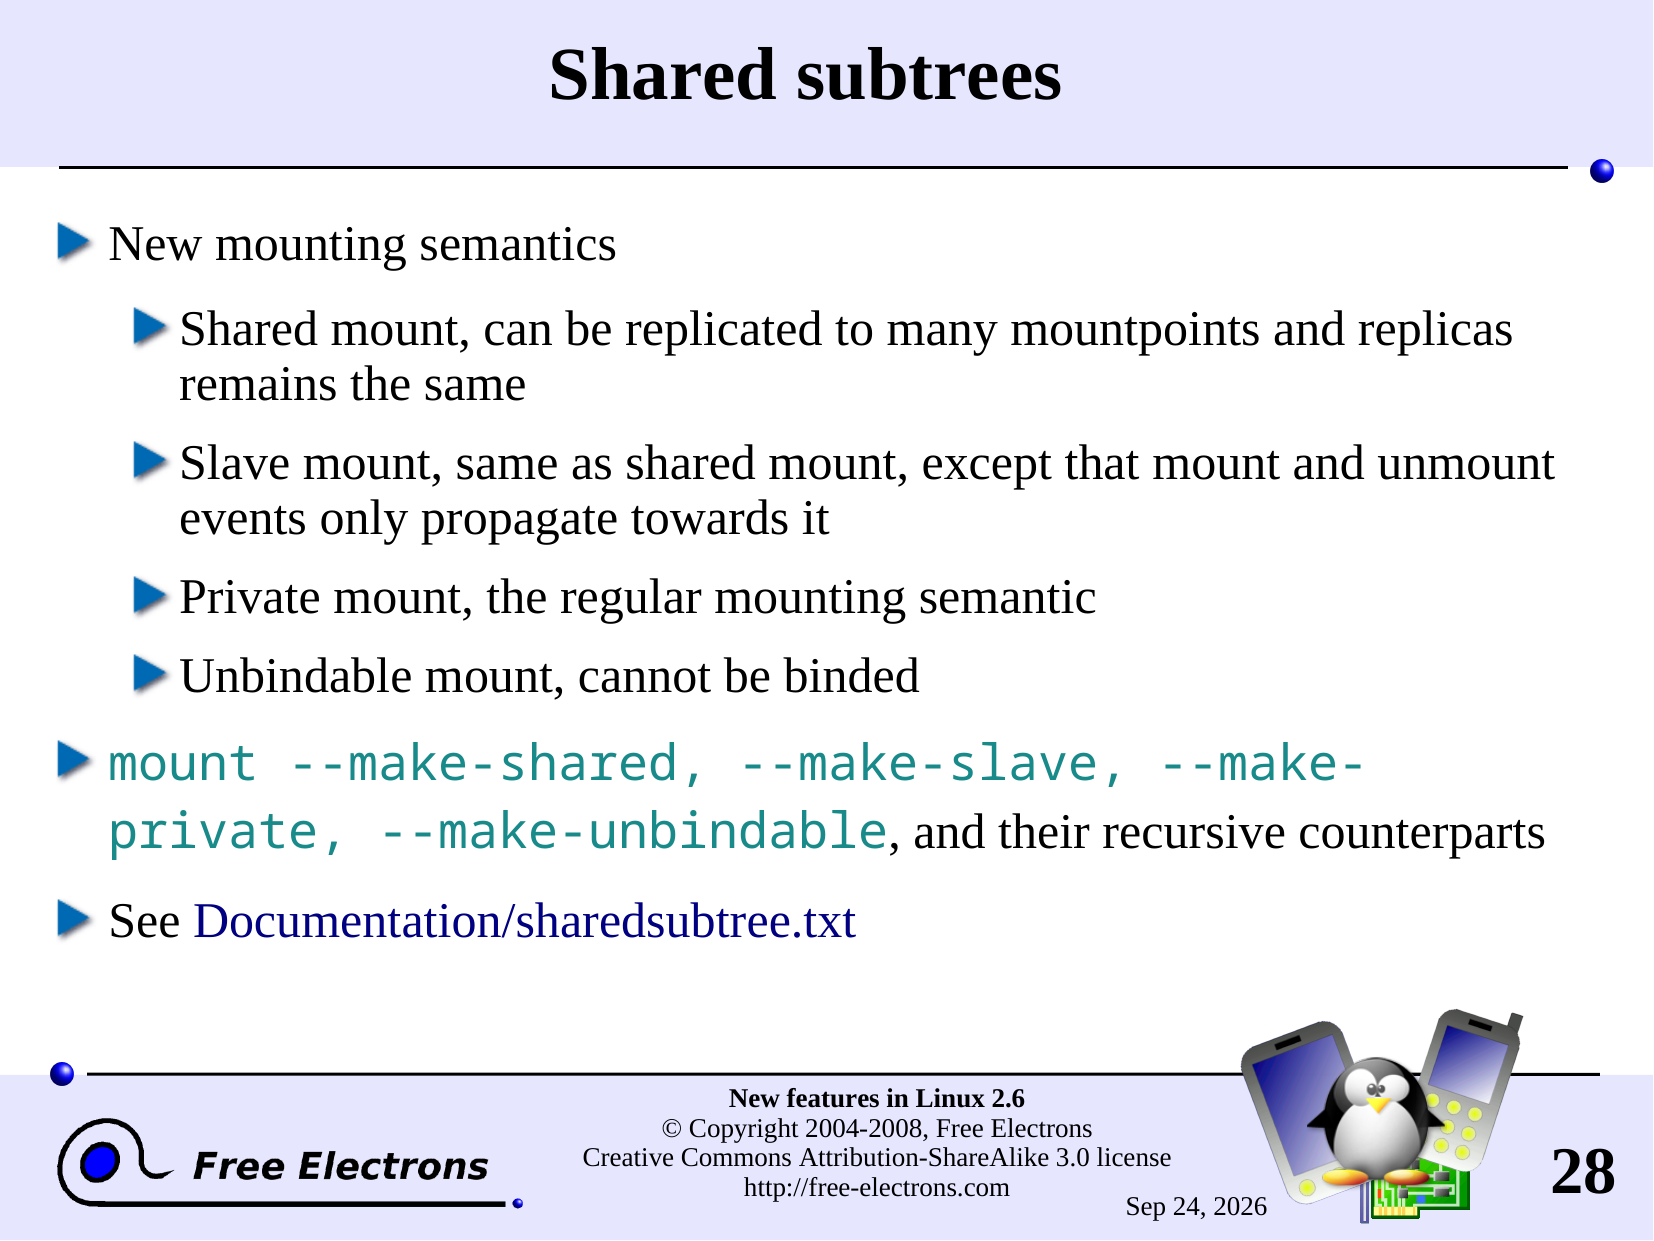

# Shared subtrees
New mounting semantics
Shared mount, can be replicated to many mountpoints and replicas remains the same
Slave mount, same as shared mount, except that mount and unmount events only propagate towards it
Private mount, the regular mounting semantic
Unbindable mount, cannot be binded
mount --make-shared, --make-slave, --make-private, --make-unbindable, and their recursive counterparts
See Documentation/sharedsubtree.txt